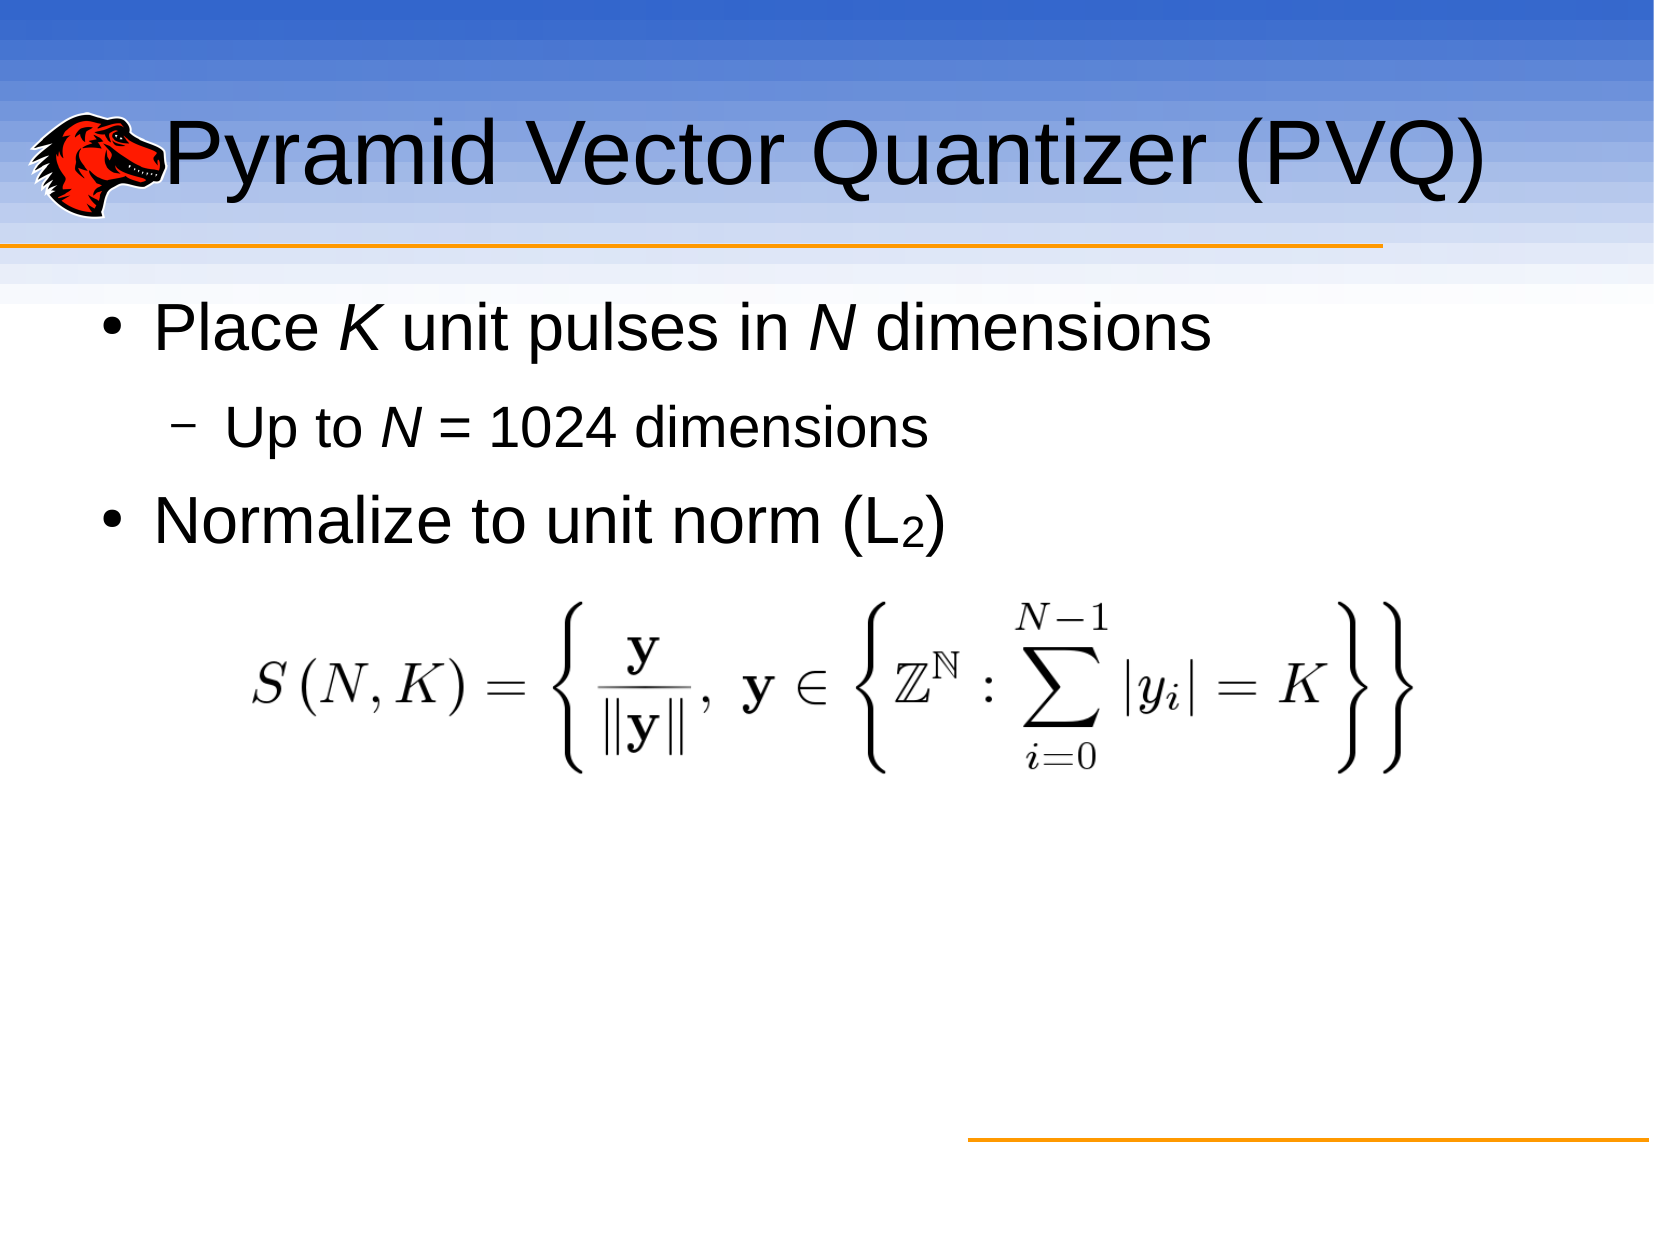

# Pyramid Vector Quantizer (PVQ)
Place K unit pulses in N dimensions
Up to N = 1024 dimensions
Normalize to unit norm (L2)